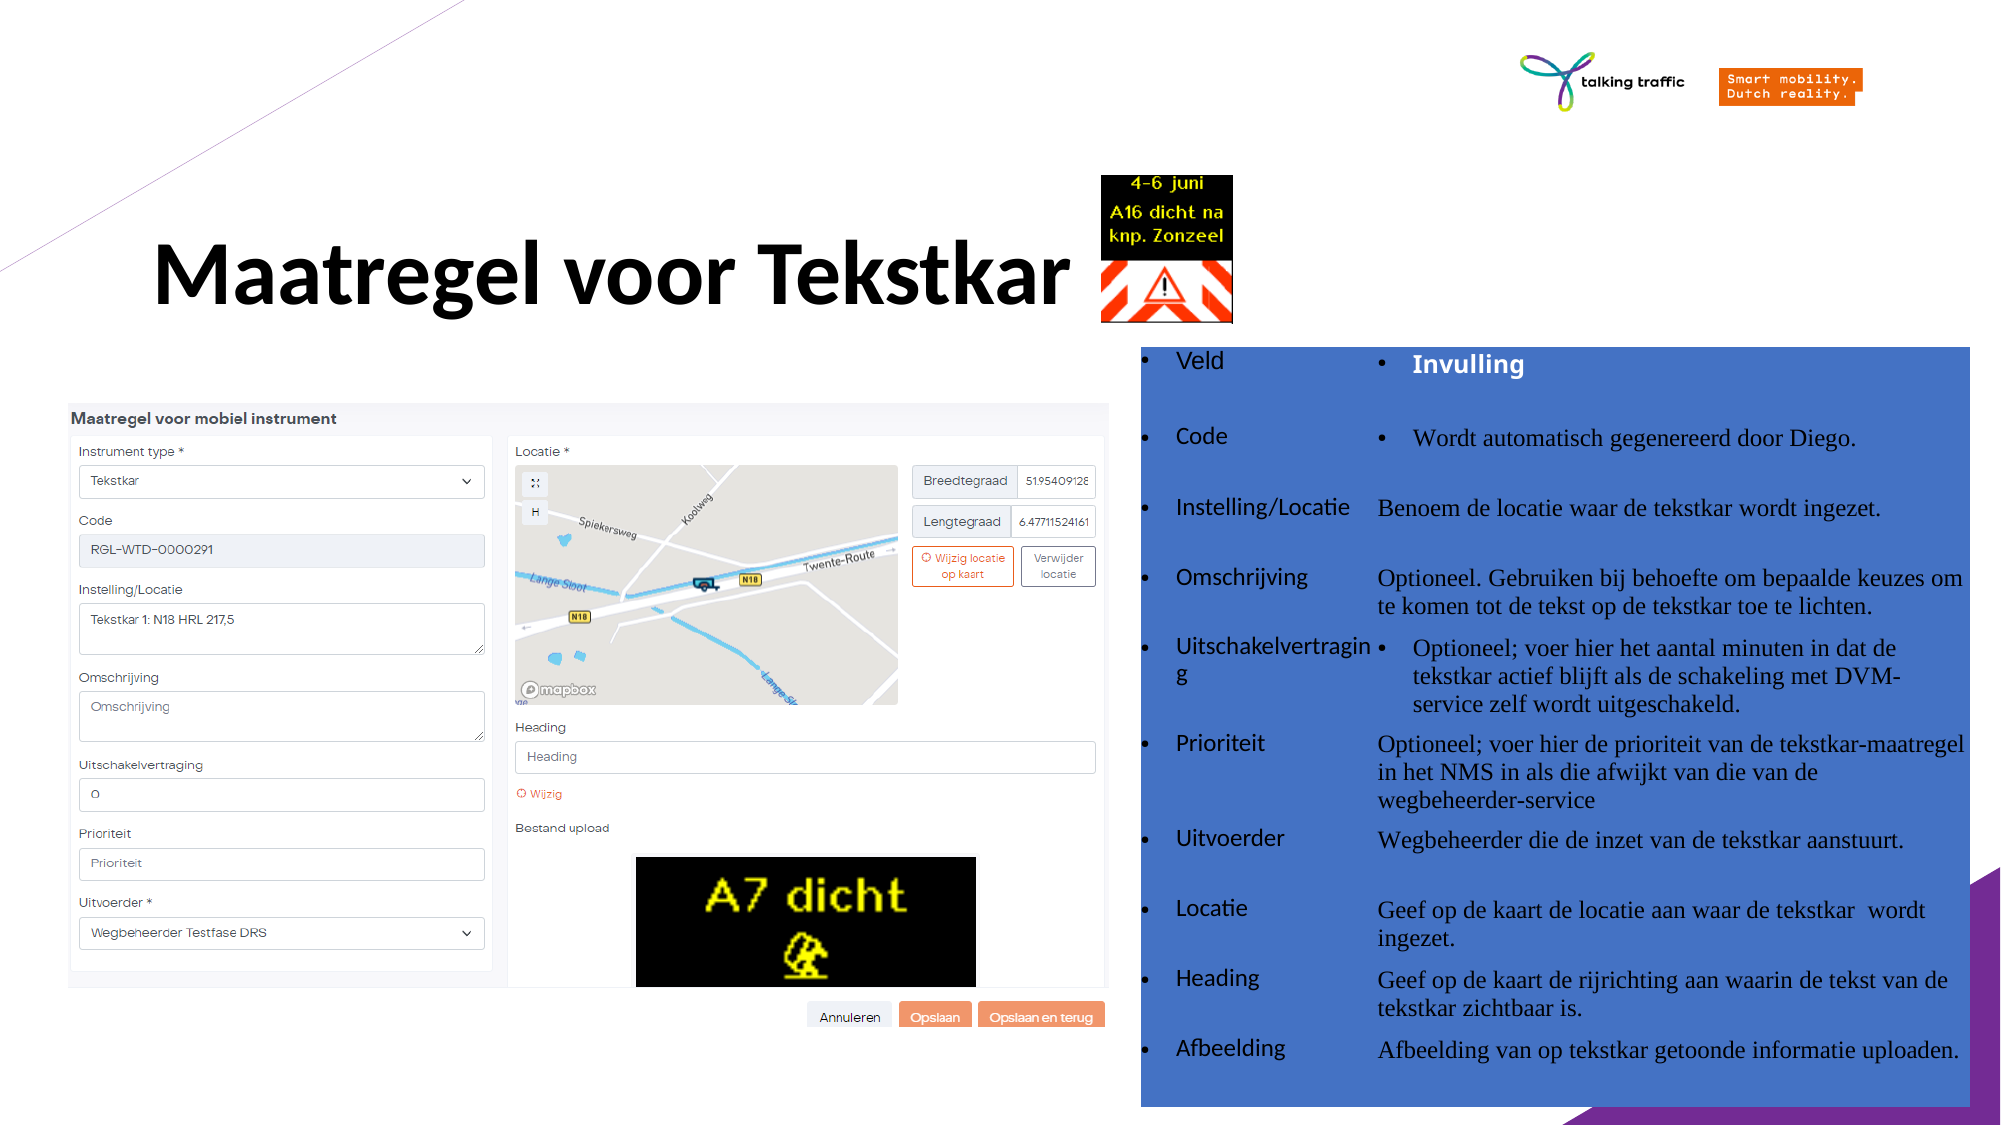

# Maatregel voor Tekstkar
| Veld | Invulling |
| --- | --- |
| Code | Wordt automatisch gegenereerd door Diego. |
| Instelling/Locatie | Benoem de locatie waar de tekstkar wordt ingezet. |
| Omschrijving | Optioneel. Gebruiken bij behoefte om bepaalde keuzes om te komen tot de tekst op de tekstkar toe te lichten. |
| Uitschakelvertraging | Optioneel; voer hier het aantal minuten in dat de tekstkar actief blijft als de schakeling met DVM-service zelf wordt uitgeschakeld. |
| Prioriteit | Optioneel; voer hier de prioriteit van de tekstkar-maatregel in het NMS in als die afwijkt van die van de wegbeheerder-service |
| Uitvoerder | Wegbeheerder die de inzet van de tekstkar aanstuurt. |
| Locatie | Geef op de kaart de locatie aan waar de tekstkar wordt ingezet. |
| Heading | Geef op de kaart de rijrichting aan waarin de tekst van de tekstkar zichtbaar is. |
| Afbeelding | Afbeelding van op tekstkar getoonde informatie uploaden. |
59